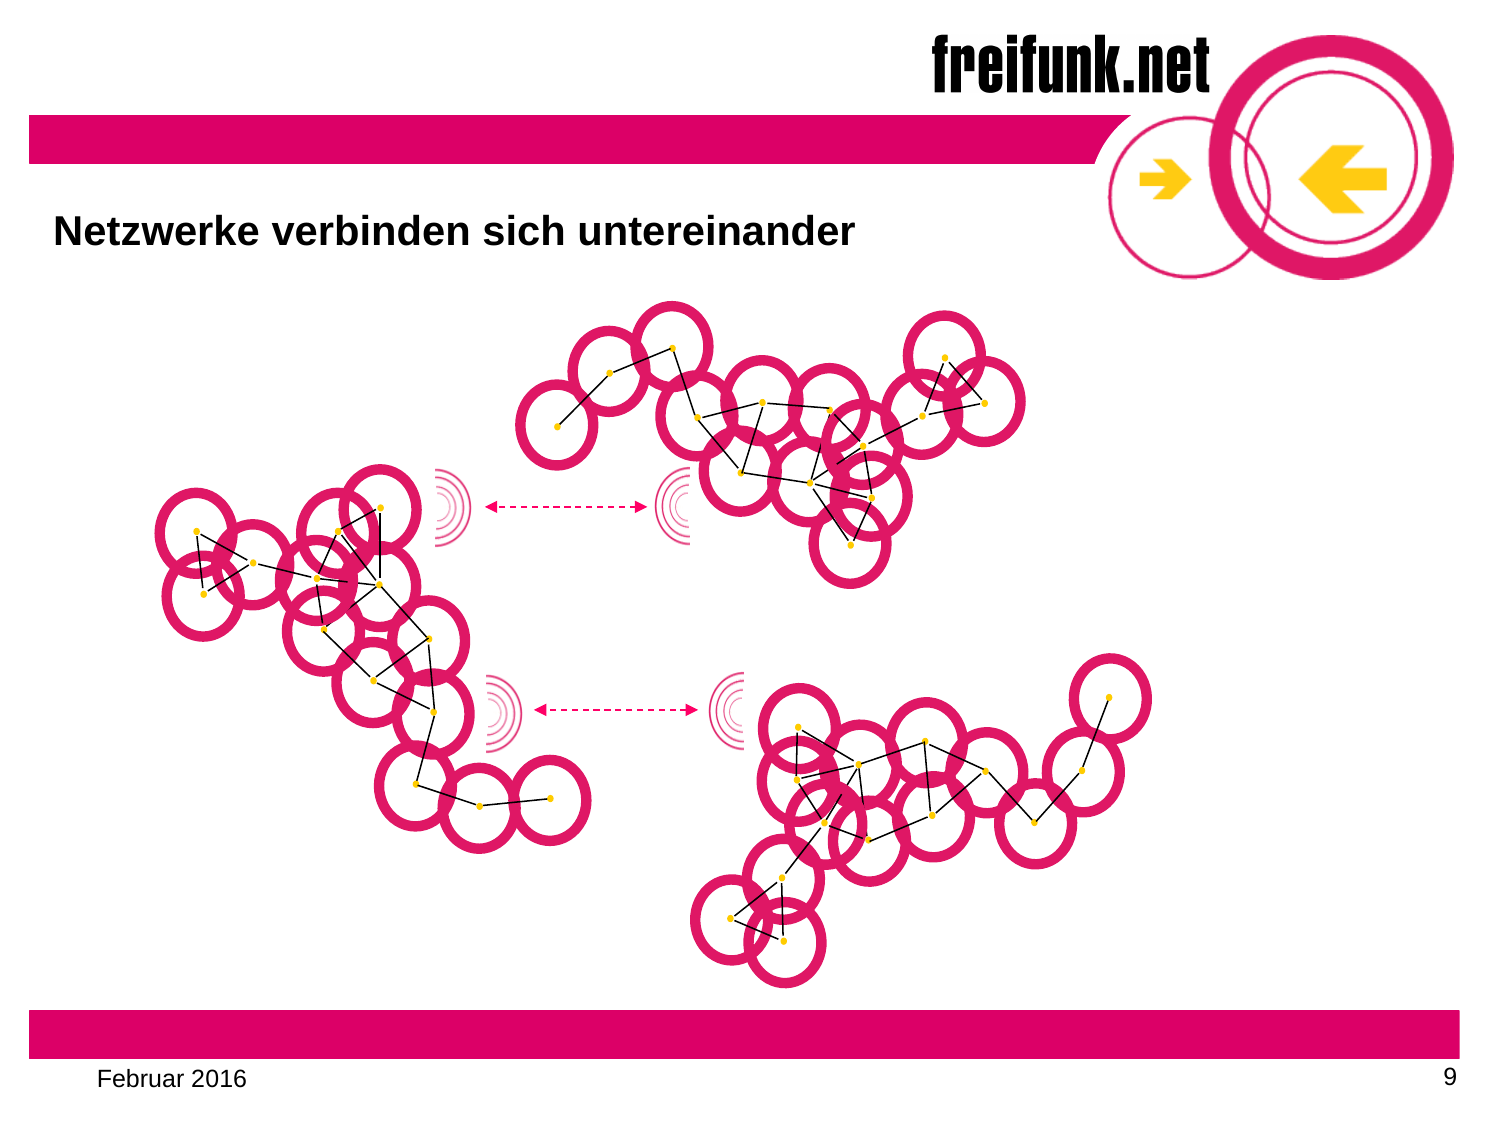

Netzwerke verbinden sich untereinander
9
Februar 2016